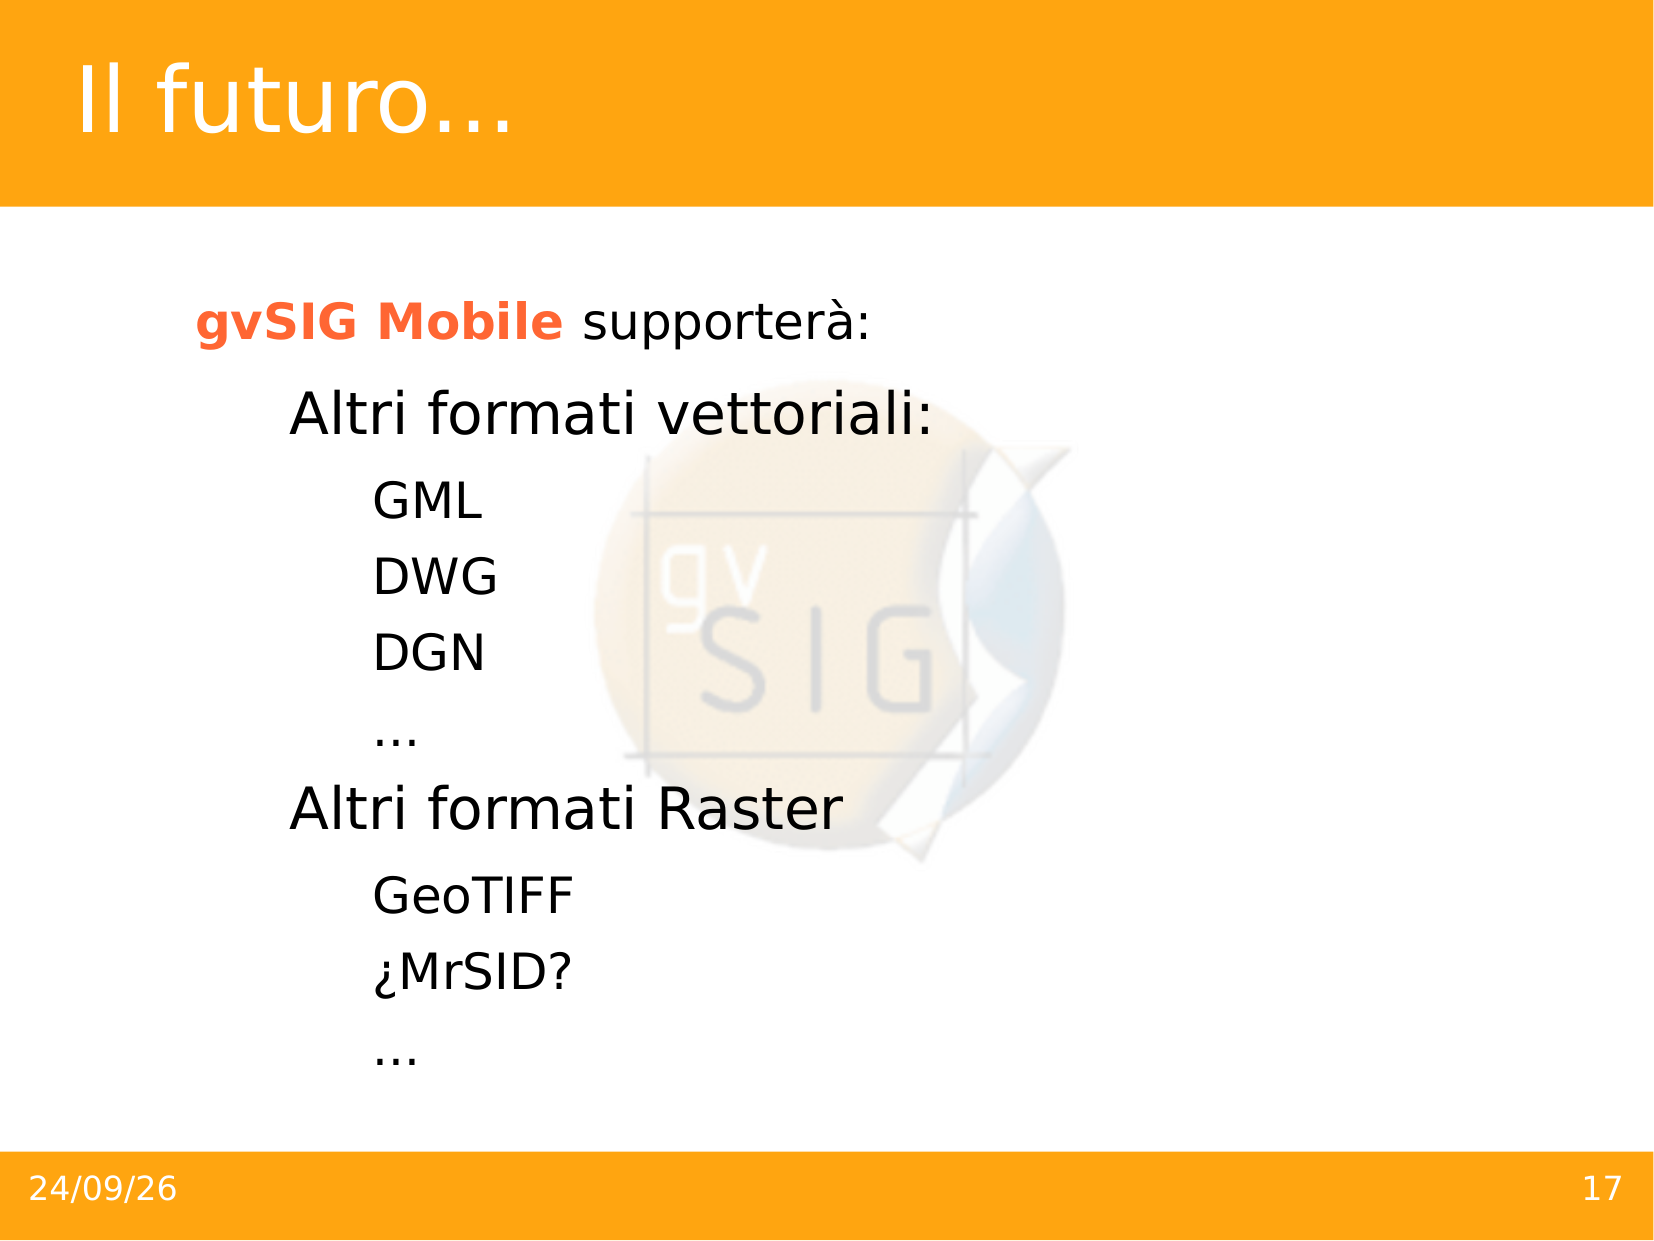

# Il futuro...
gvSIG Mobile supporterà:
Altri formati vettoriali:
GML
DWG
DGN
...
Altri formati Raster
GeoTIFF
¿MrSID?
...
17